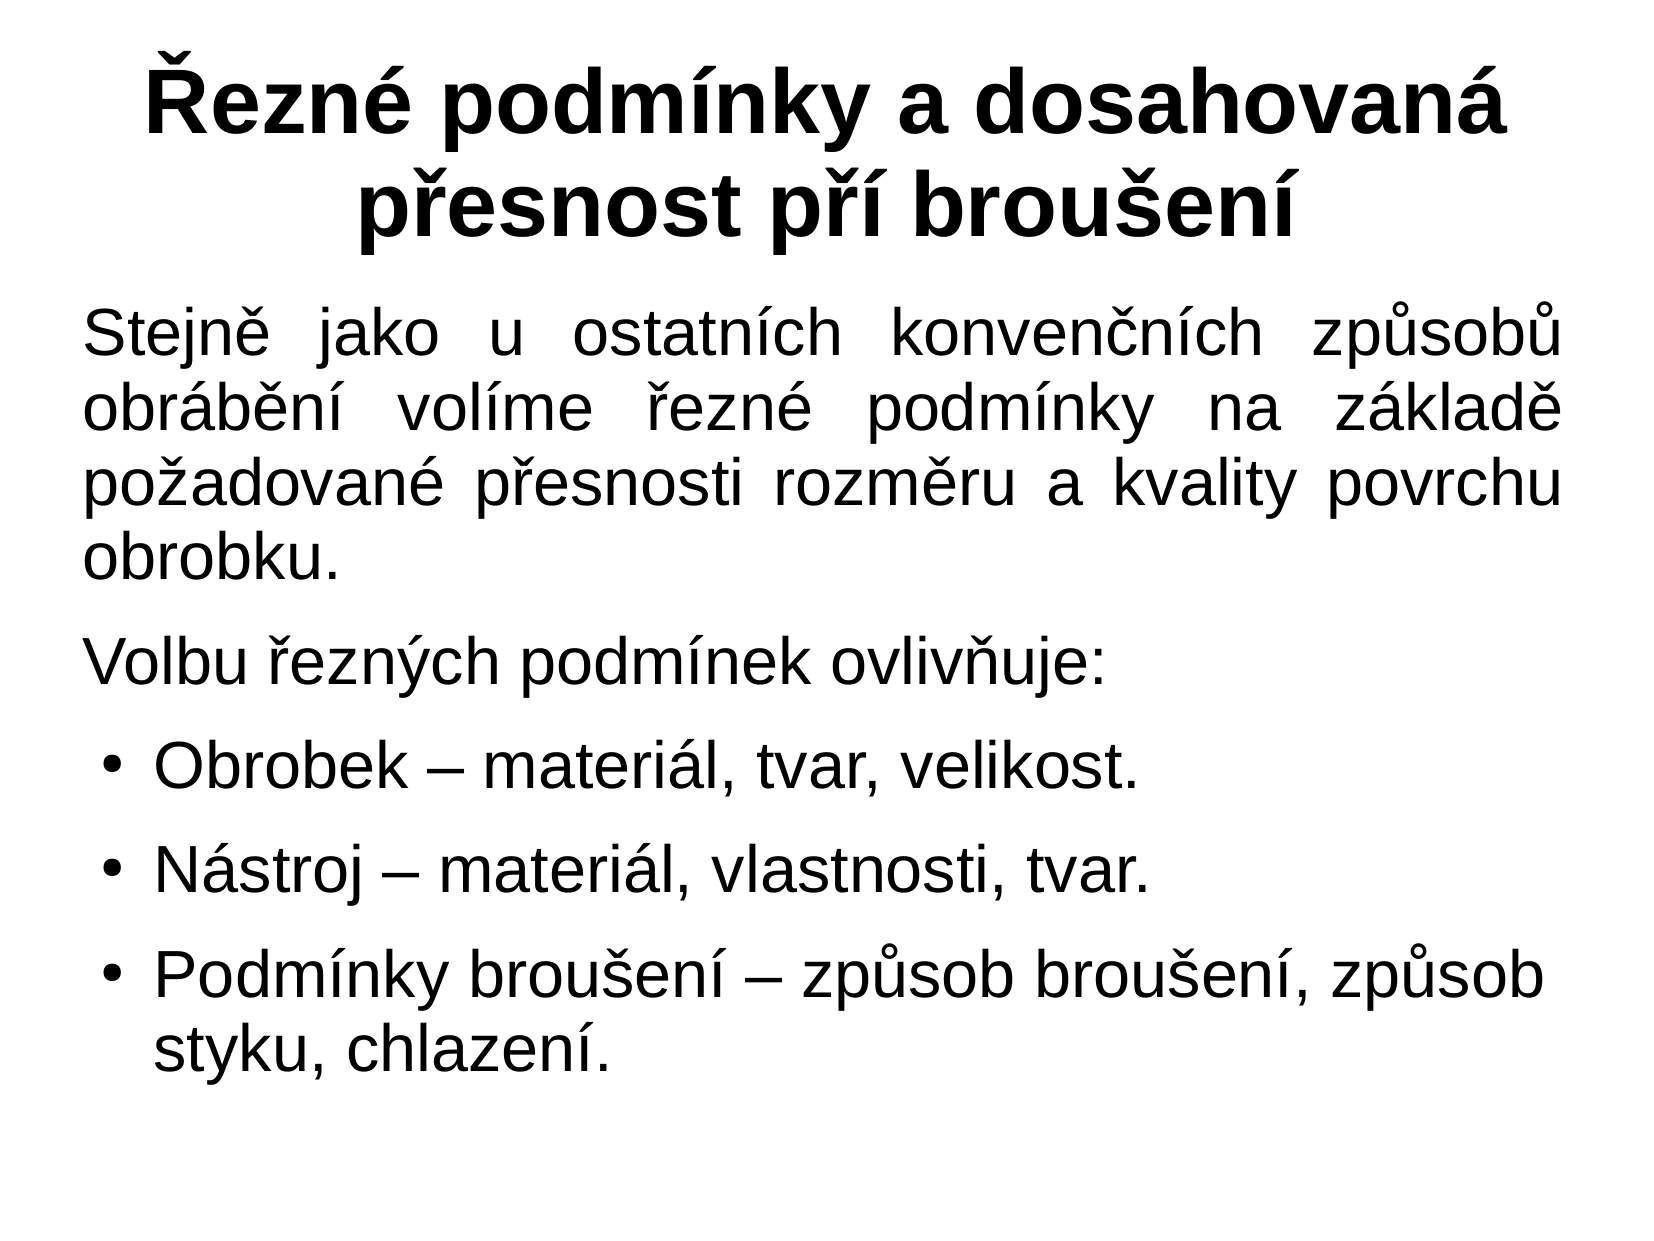

# Řezné podmínky a dosahovaná přesnost pří broušení
Stejně jako u ostatních konvenčních způsobů obrábění volíme řezné podmínky na základě požadované přesnosti rozměru a kvality povrchu obrobku.
Volbu řezných podmínek ovlivňuje:
Obrobek – materiál, tvar, velikost.
Nástroj – materiál, vlastnosti, tvar.
Podmínky broušení – způsob broušení, způsob styku, chlazení.